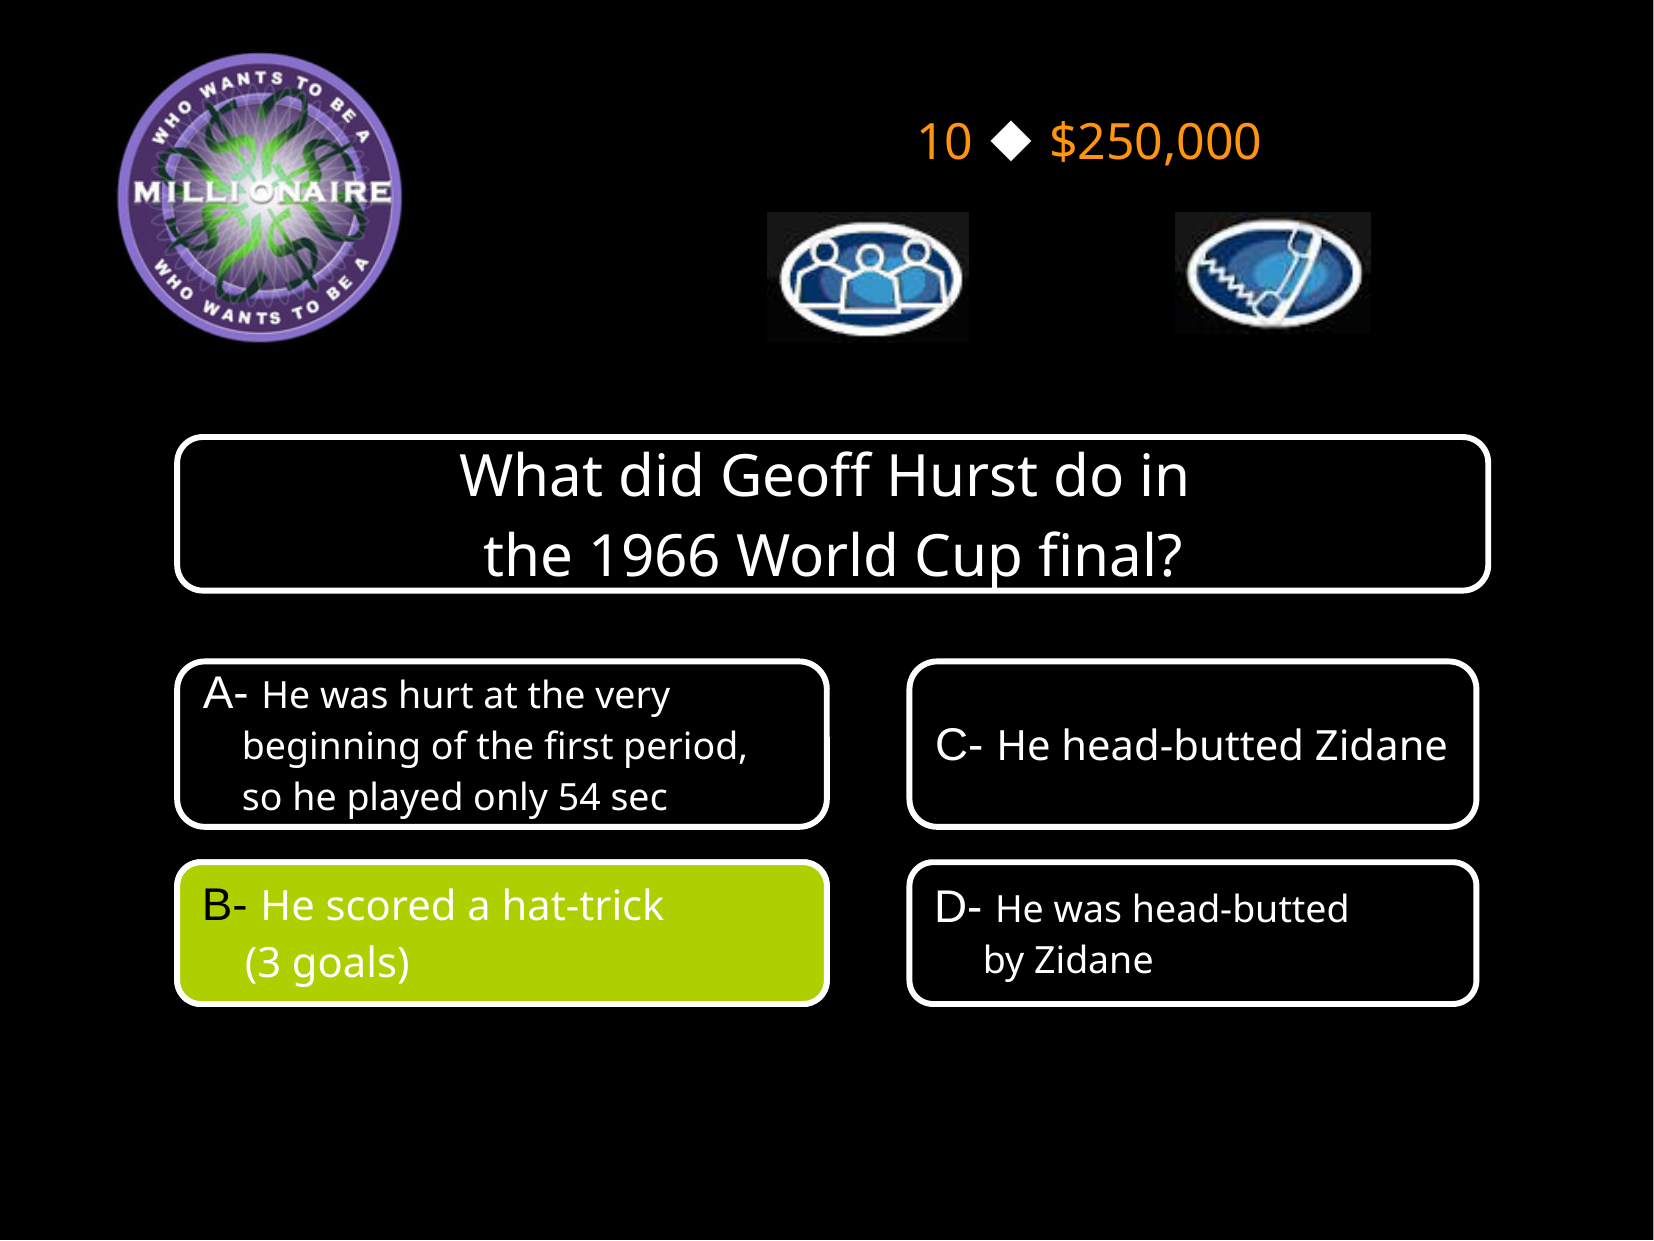

10  $250,000
What did Geoff Hurst do in
the 1966 World Cup final?
A- He was hurt at the very
 beginning of the first period,
 so he played only 54 seconds.
C- He head-butted Zidane
B- He scored a hat-trick
 (3 goals)
B- He scored a hat-trick
 (3 goals)
D- He was head-butted
 by Zidane